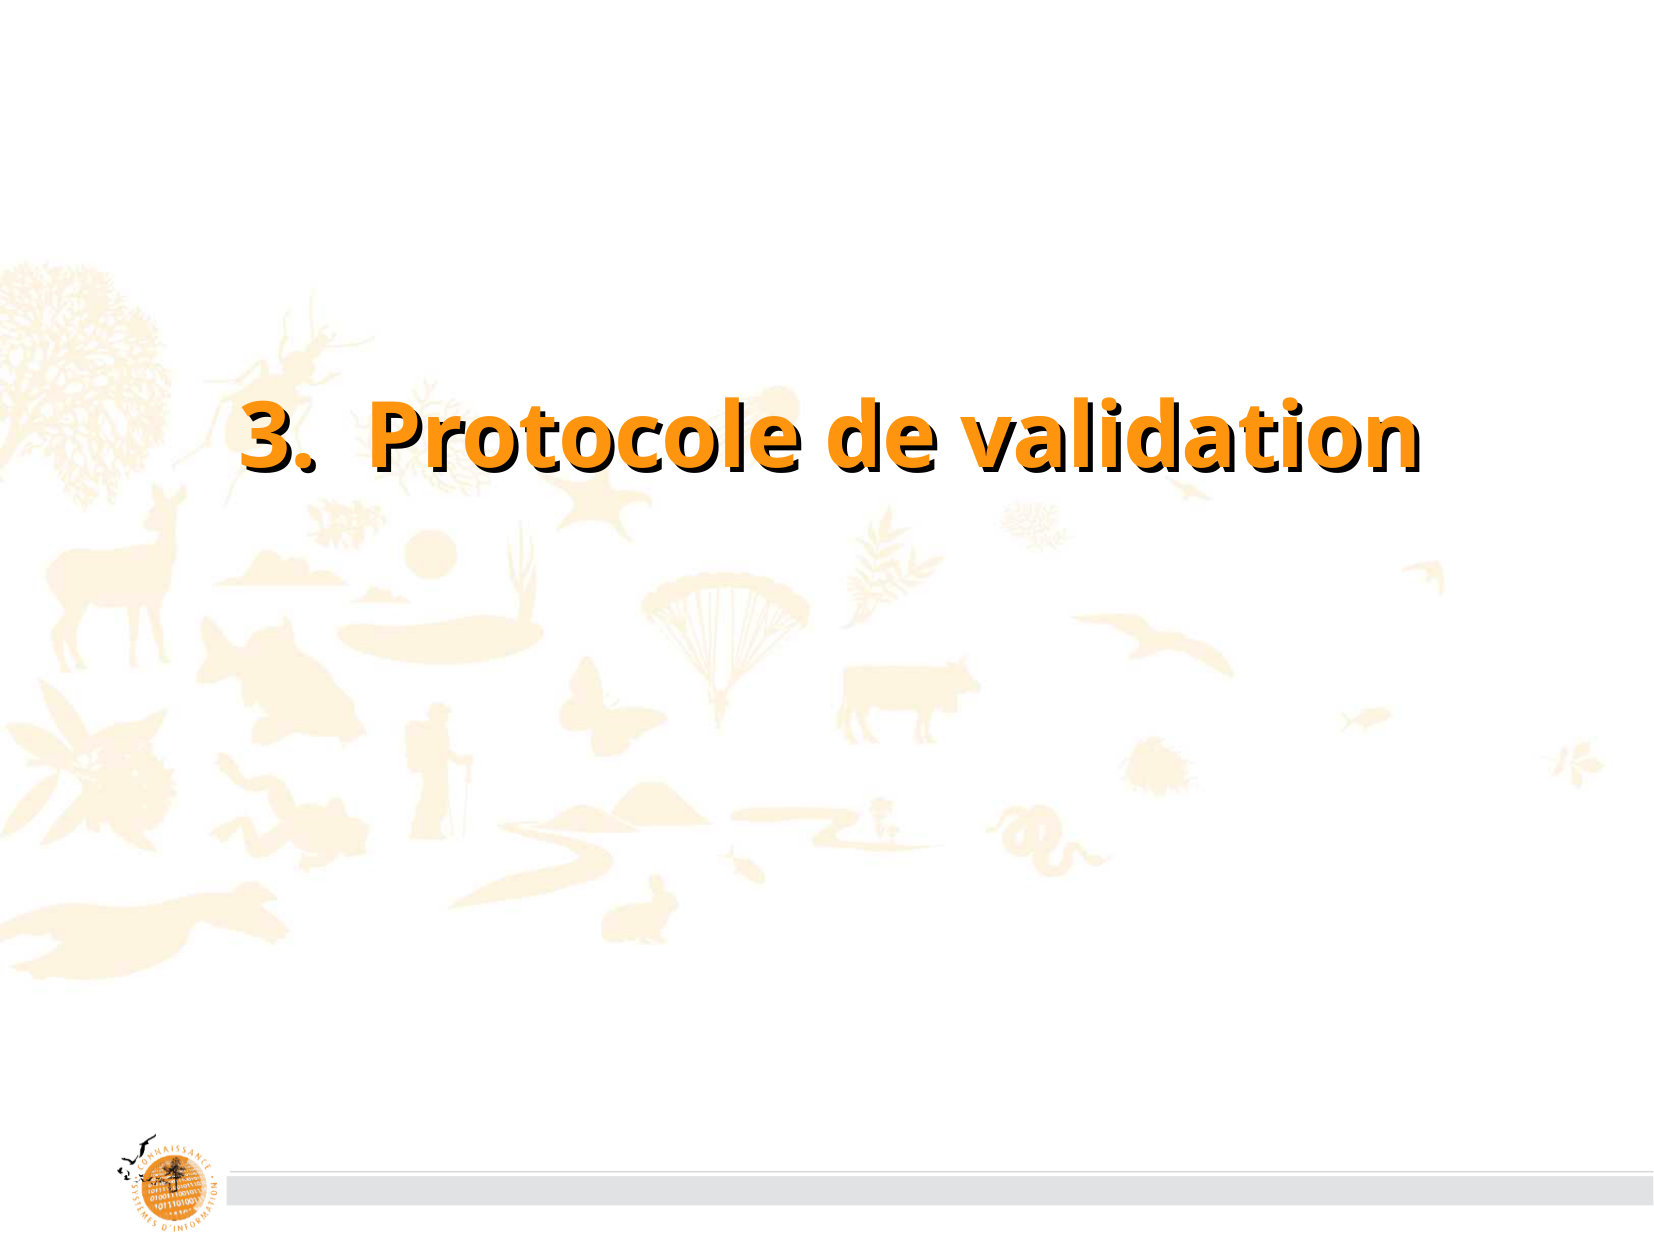

# 3. Protocole de validation
GT ERC - 06/02/2015
17